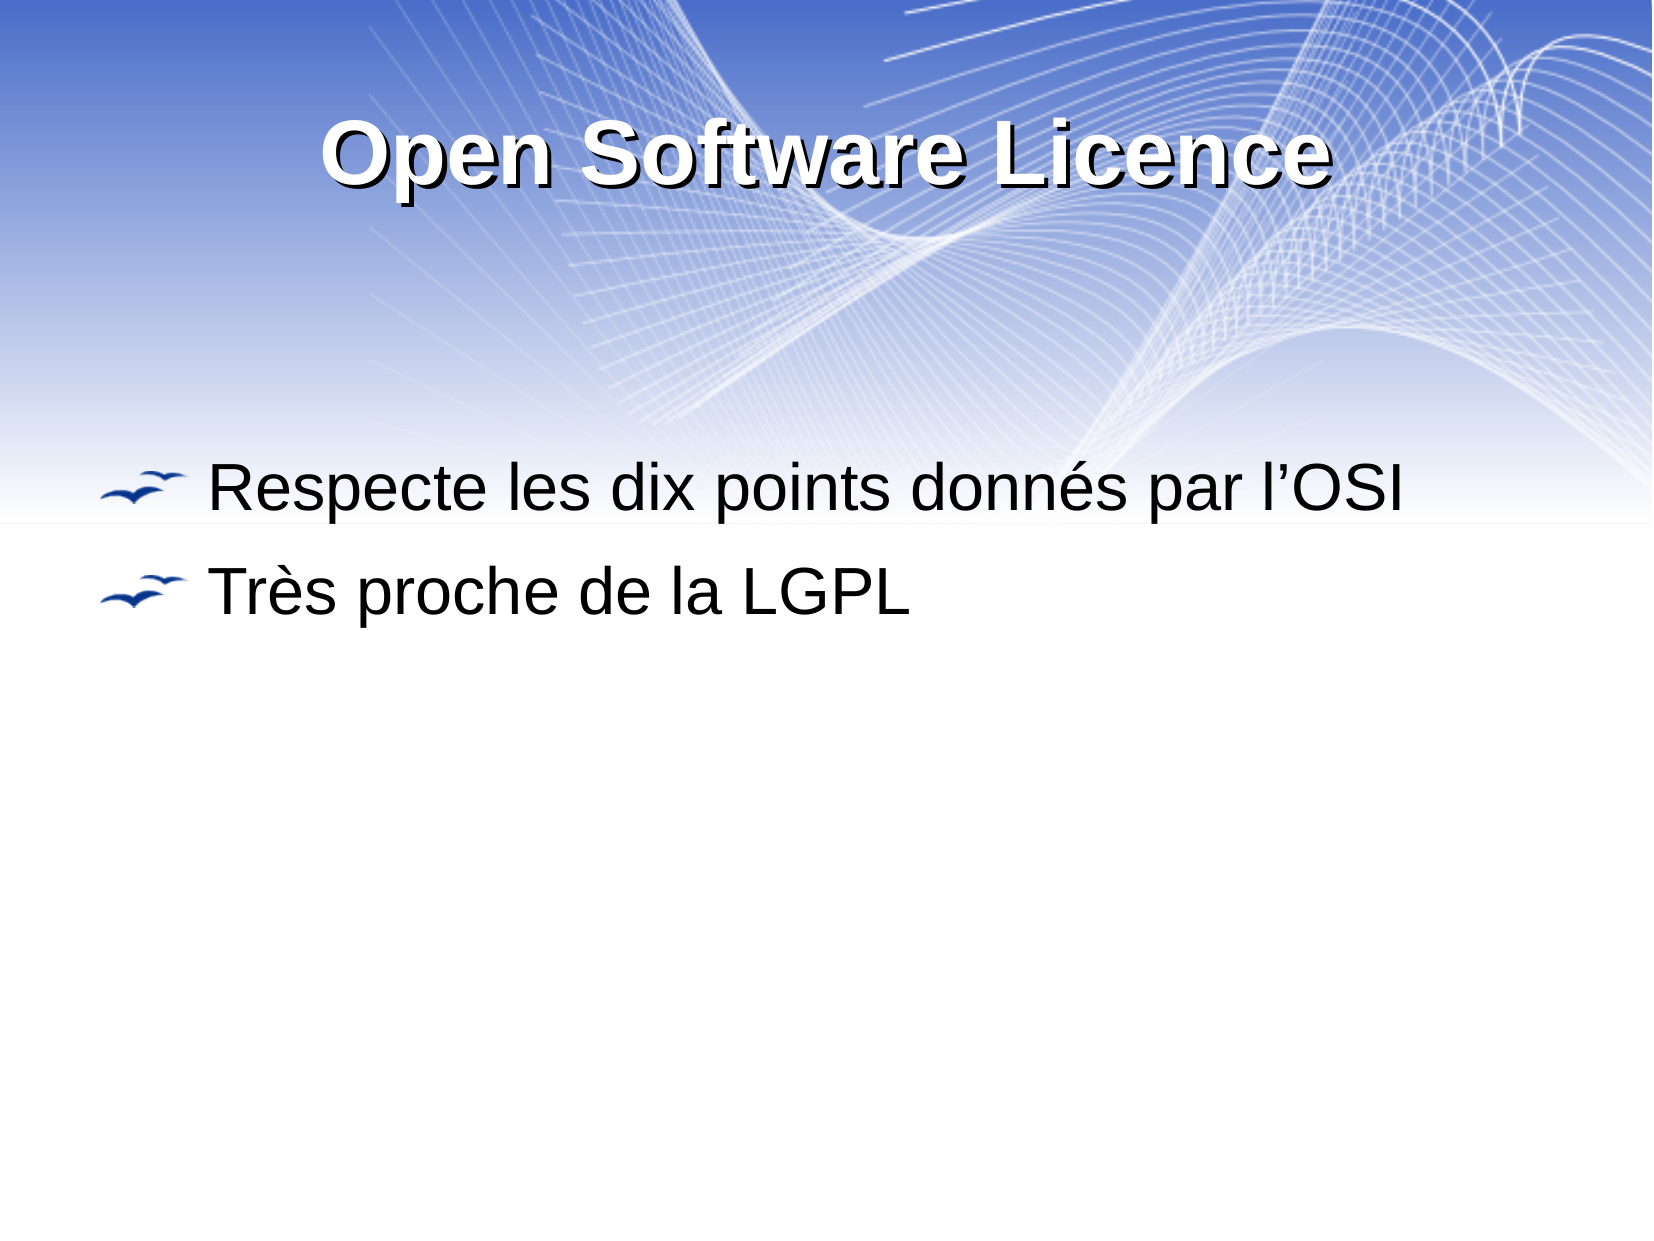

# Open Software Licence
 Respecte les dix points donnés par l’OSI
 Très proche de la LGPL